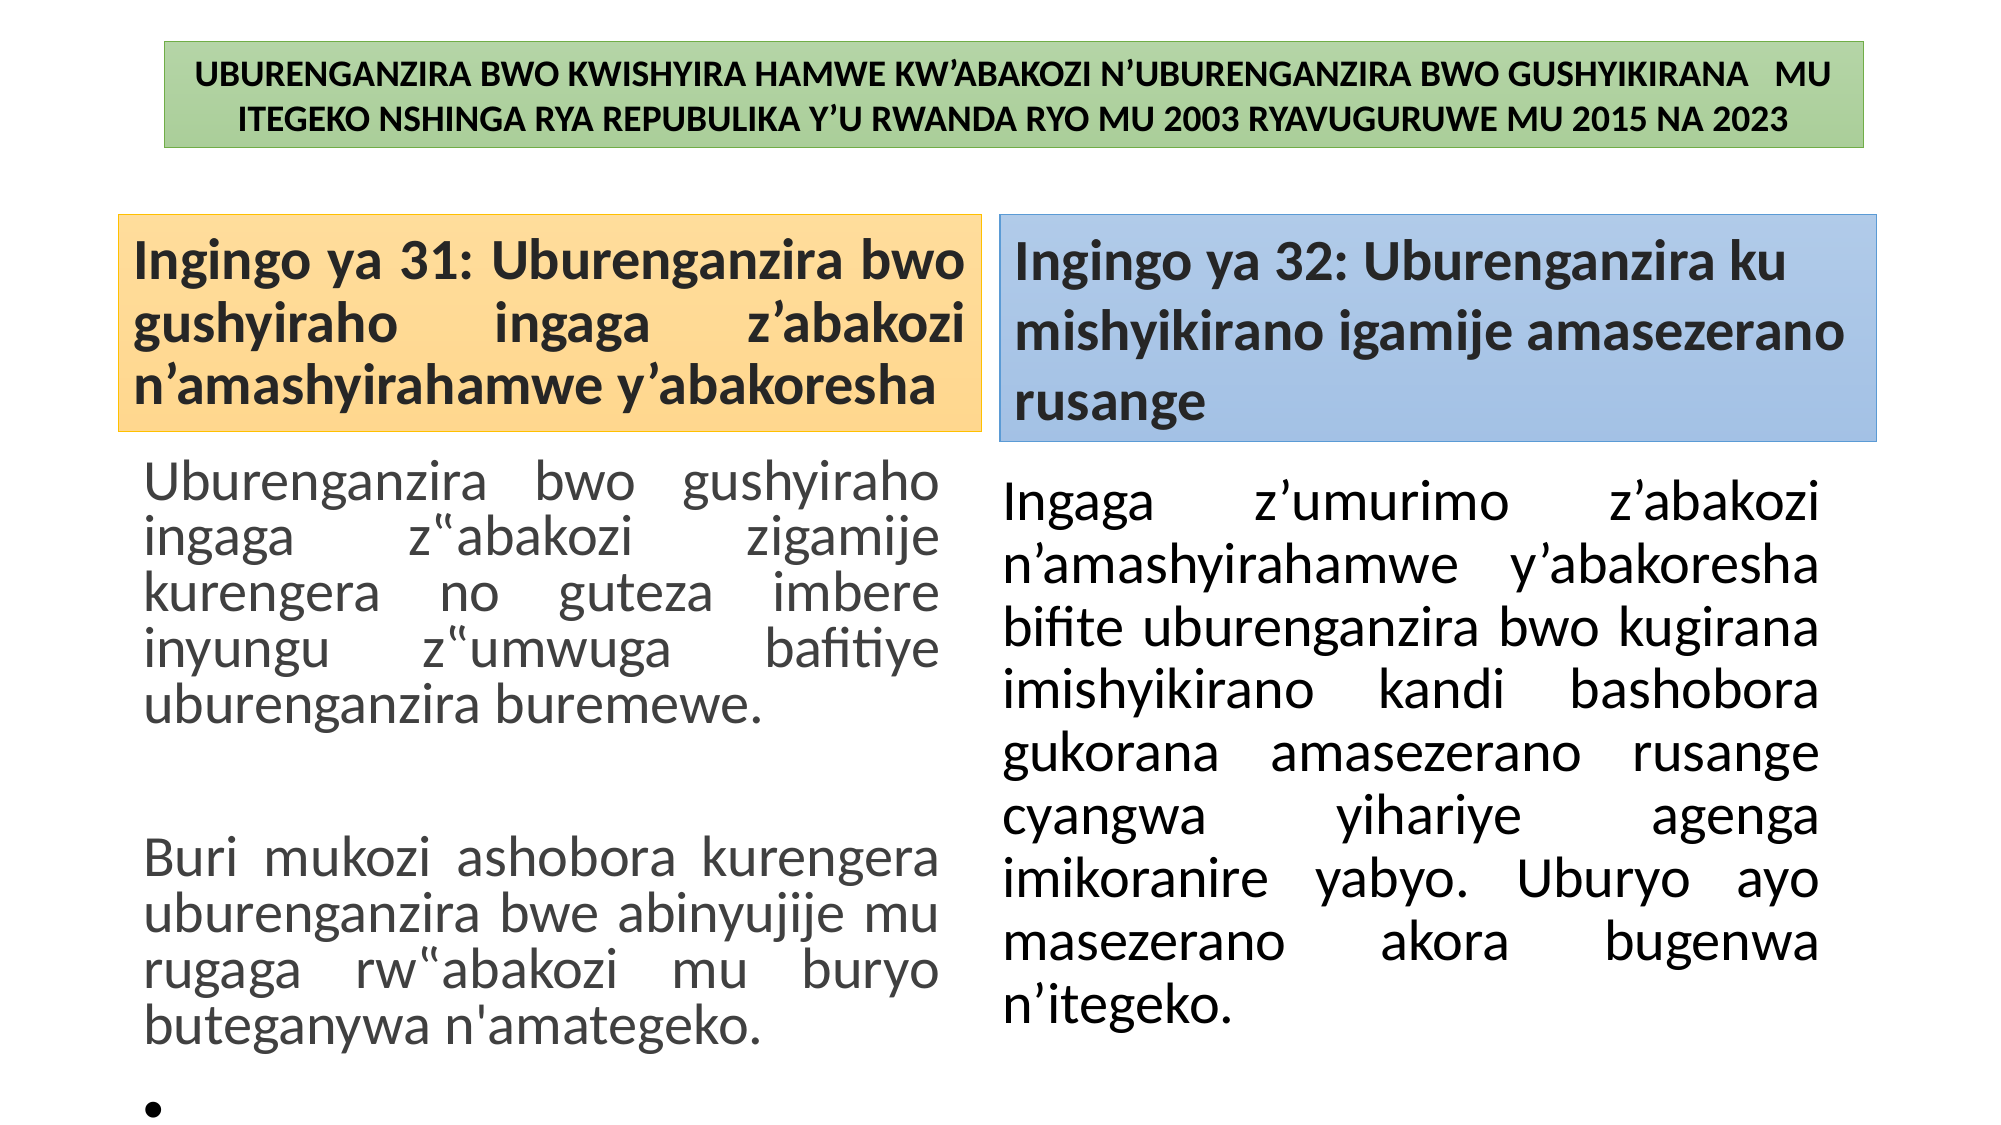

UBURENGANZIRA BWO KWISHYIRA HAMWE KW’ABAKOZI N’UBURENGANZIRA BWO GUSHYIKIRANA MU ITEGEKO NSHINGA RYA REPUBULIKA Y’U RWANDA RYO MU 2003 RYAVUGURUWE MU 2015 NA 2023
# Ingingo ya 31: Uburenganzira bwo gushyiraho ingaga z’abakozi n’amashyirahamwe y’abakoresha
Ingingo ya 32: Uburenganzira ku mishyikirano igamije amasezerano rusange
Uburenganzira bwo gushyiraho ingaga z‟abakozi zigamije kurengera no guteza imbere inyungu z‟umwuga bafitiye uburenganzira buremewe.
Buri mukozi ashobora kurengera uburenganzira bwe abinyujije mu rugaga rw‟abakozi mu buryo buteganywa n'amategeko.
Ingaga z’umurimo z’abakozi n’amashyirahamwe y’abakoresha bifite uburenganzira bwo kugirana imishyikirano kandi bashobora gukorana amasezerano rusange cyangwa yihariye agenga imikoranire yabyo. Uburyo ayo masezerano akora bugenwa n’itegeko.